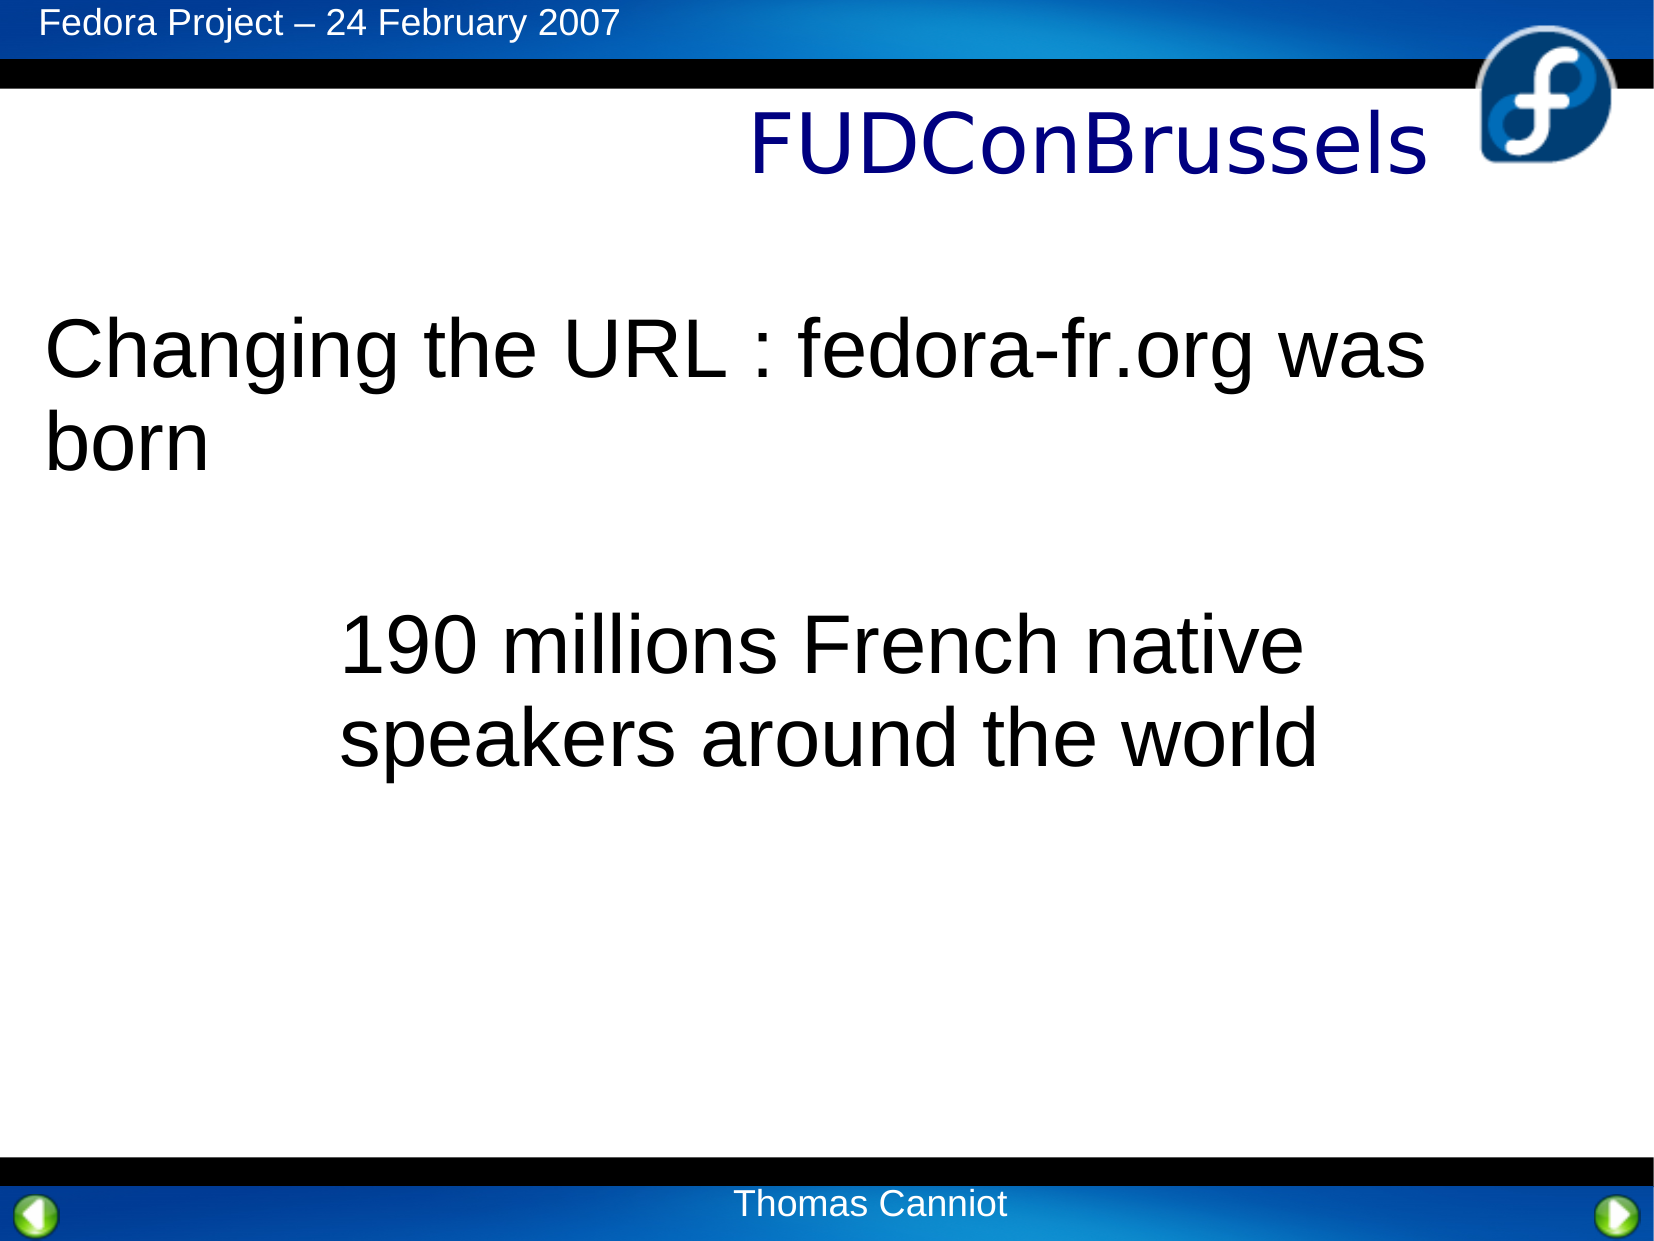

Changing the URL : fedora-fr.org was born
190 millions French native speakers around the world